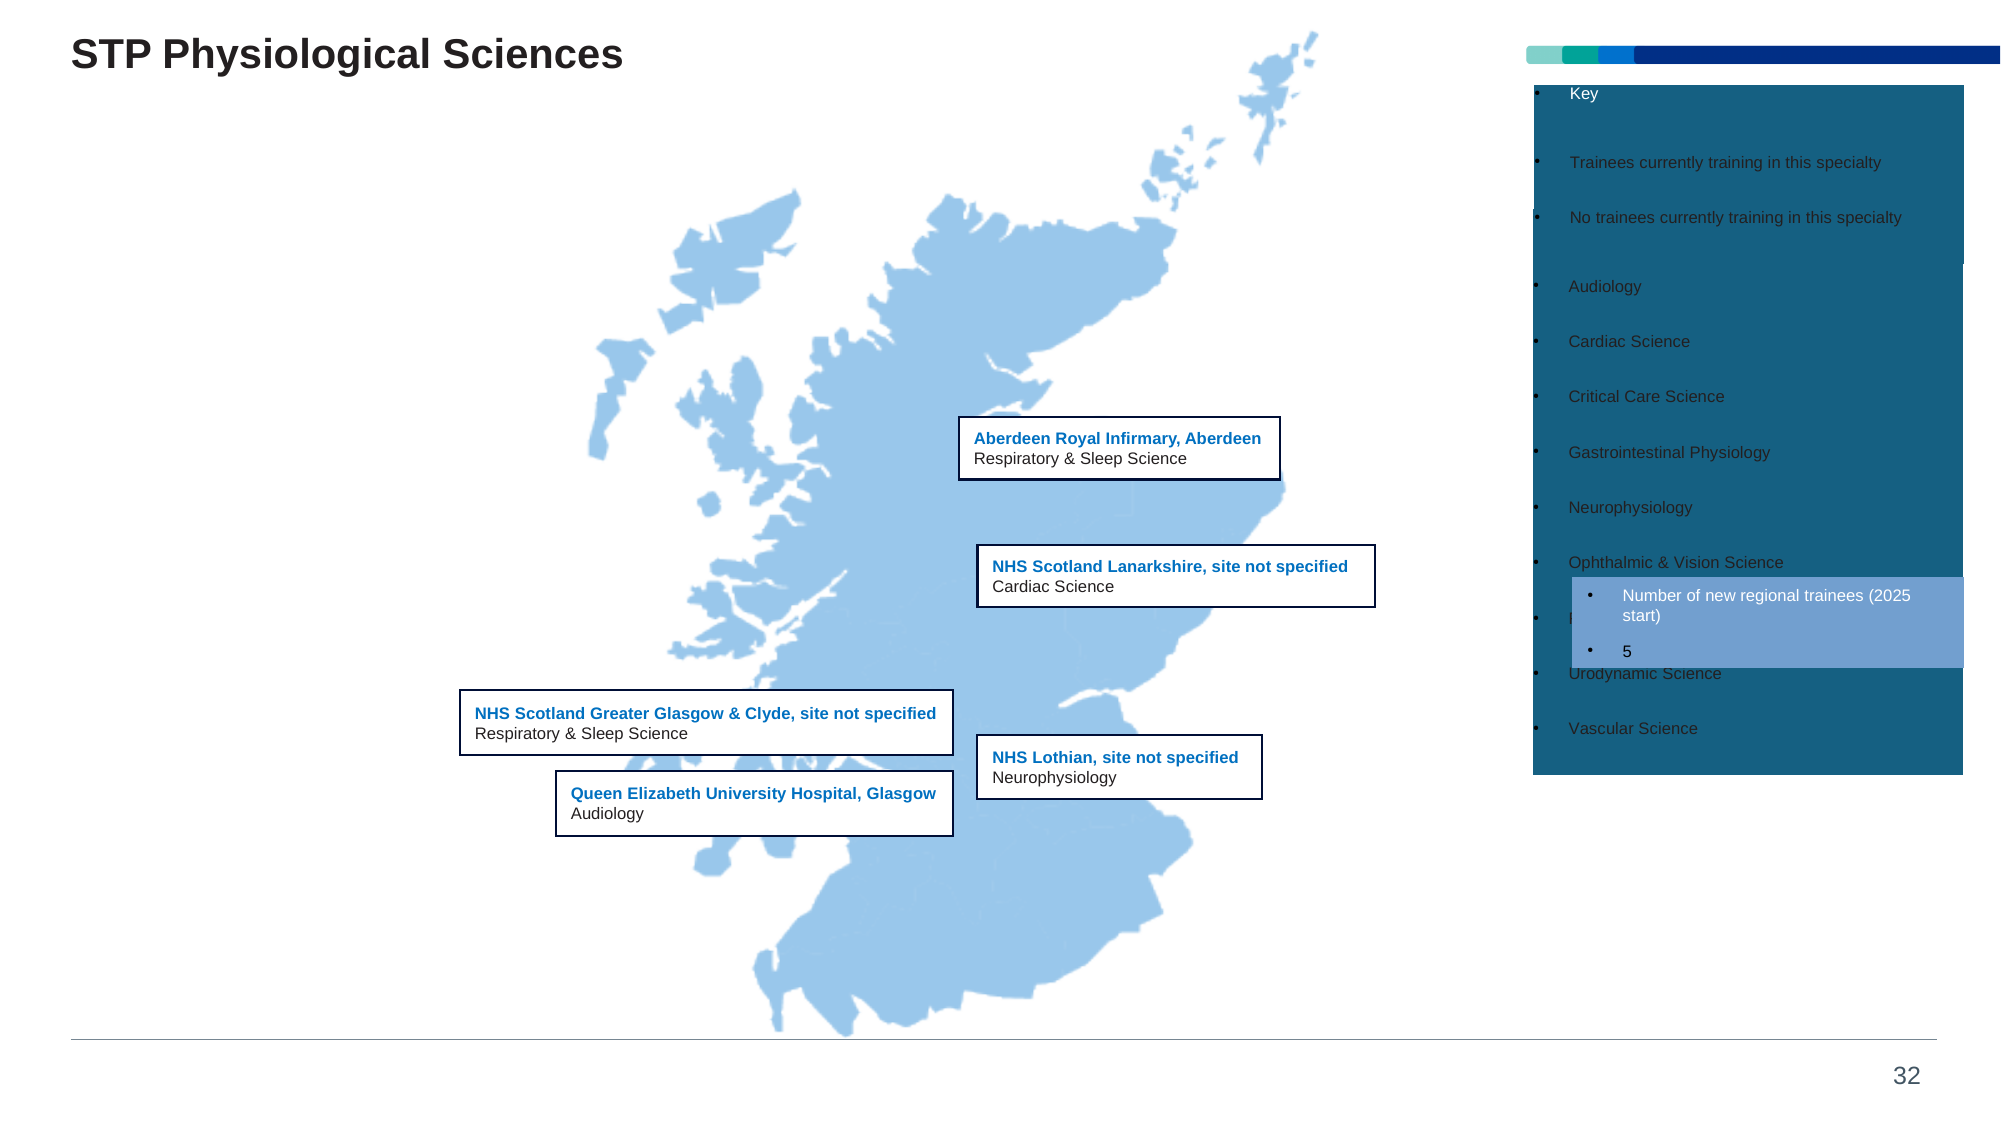

# STP Physiological Sciences
| Key | |
| --- | --- |
| Trainees currently training in this specialty | |
| No trainees currently training in this specialty | |
| Specialty | |
| --- | --- |
| Audiology | |
| Cardiac Science | |
| Critical Care Science | |
| Gastrointestinal Physiology | |
| Neurophysiology | |
| Ophthalmic & Vision Science | |
| Respiratory & Sleep Science | |
| Urodynamic Science | |
| Vascular Science | |
Aberdeen Royal Infirmary, Aberdeen
Respiratory & Sleep Science
NHS Scotland Lanarkshire, site not specified
Cardiac Science
| Number of new regional trainees (2025 start) |
| --- |
| 5 |
NHS Scotland Greater Glasgow & Clyde, site not specified
Respiratory & Sleep Science
NHS Lothian, site not specified
Neurophysiology
Queen Elizabeth University Hospital, Glasgow
Audiology